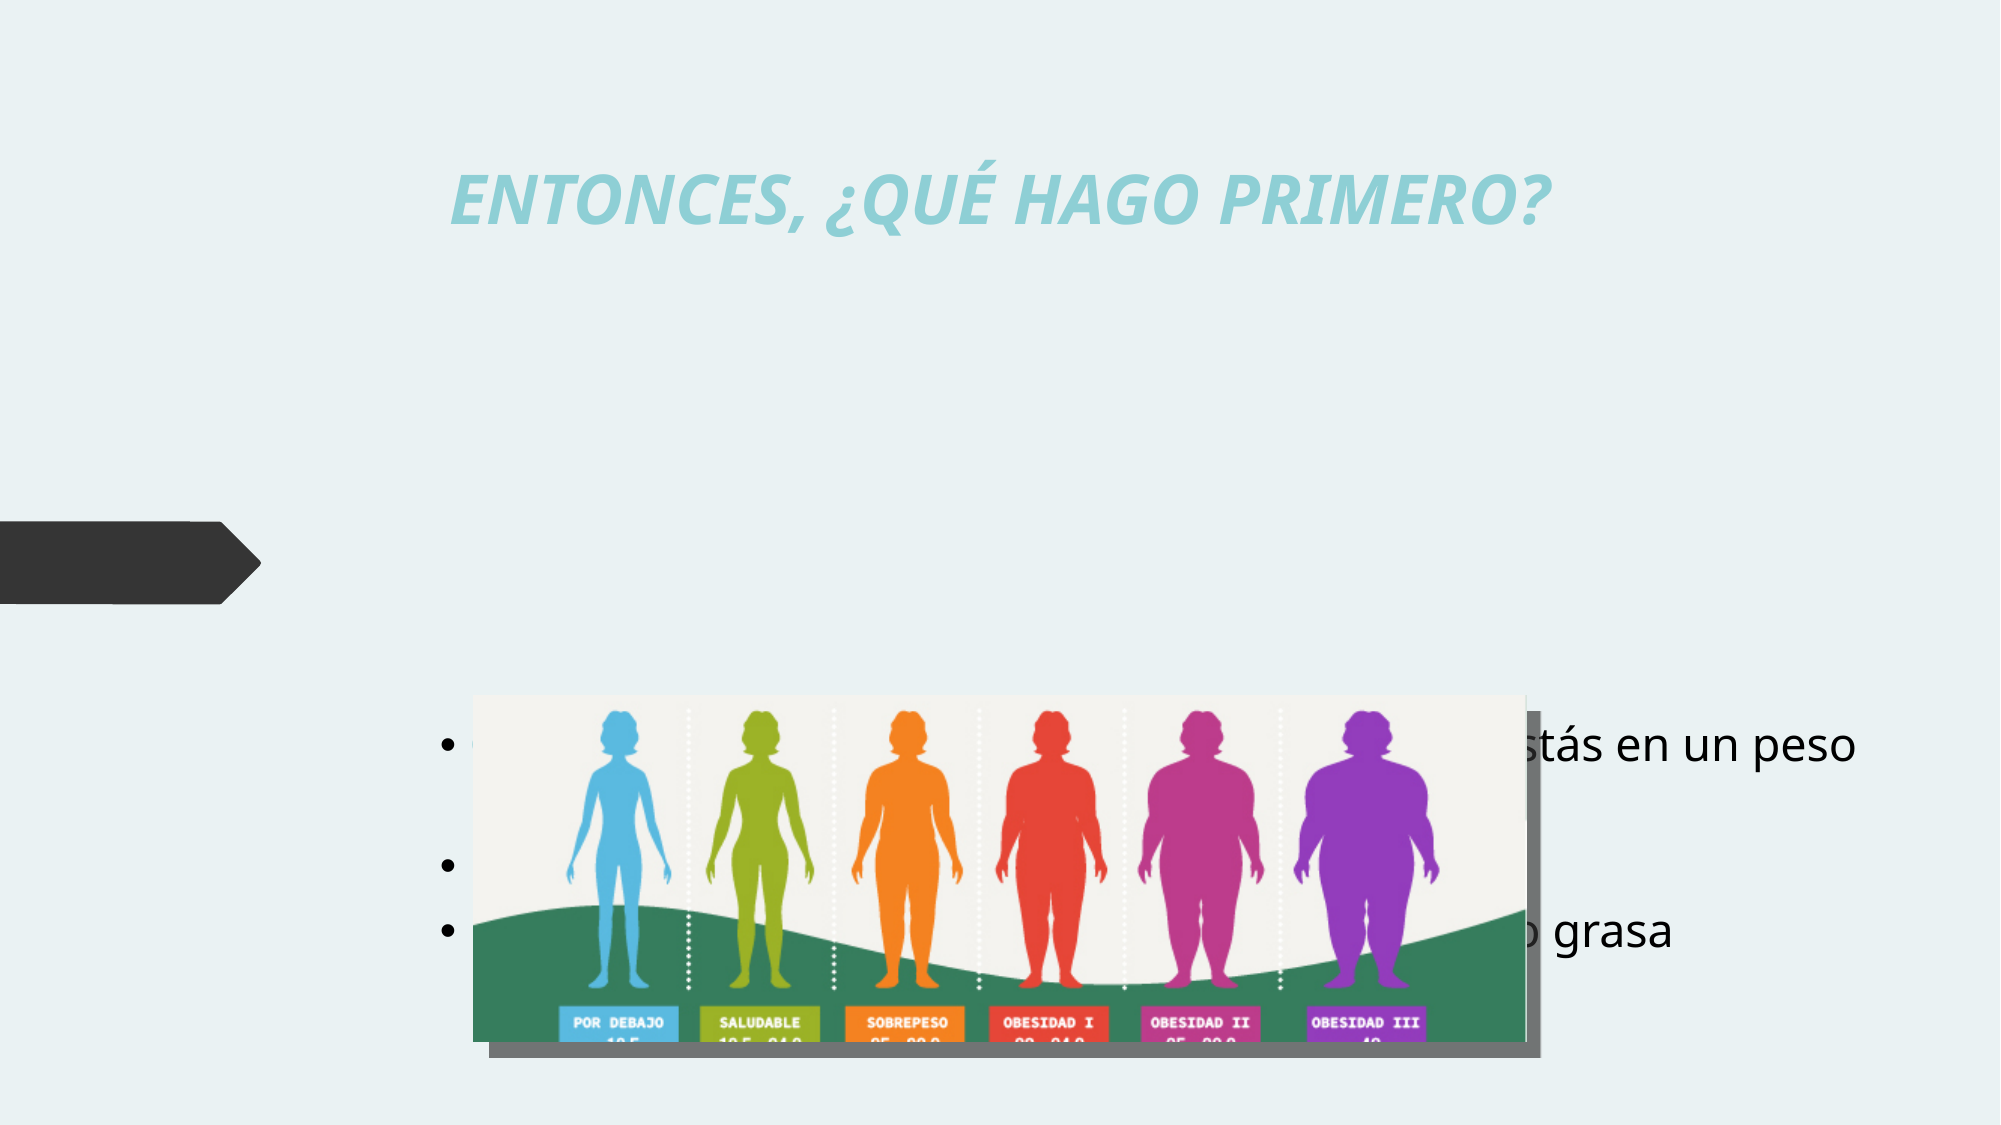

ENTONCES, ¿QUÉ HAGO PRIMERO?
# Ganar músculo: Si te cuesta ganar peso o si ya estás en un peso saludable pero quieres coger algo de músculo
Perder grasa: Si tienes que perder algo de peso o grasa